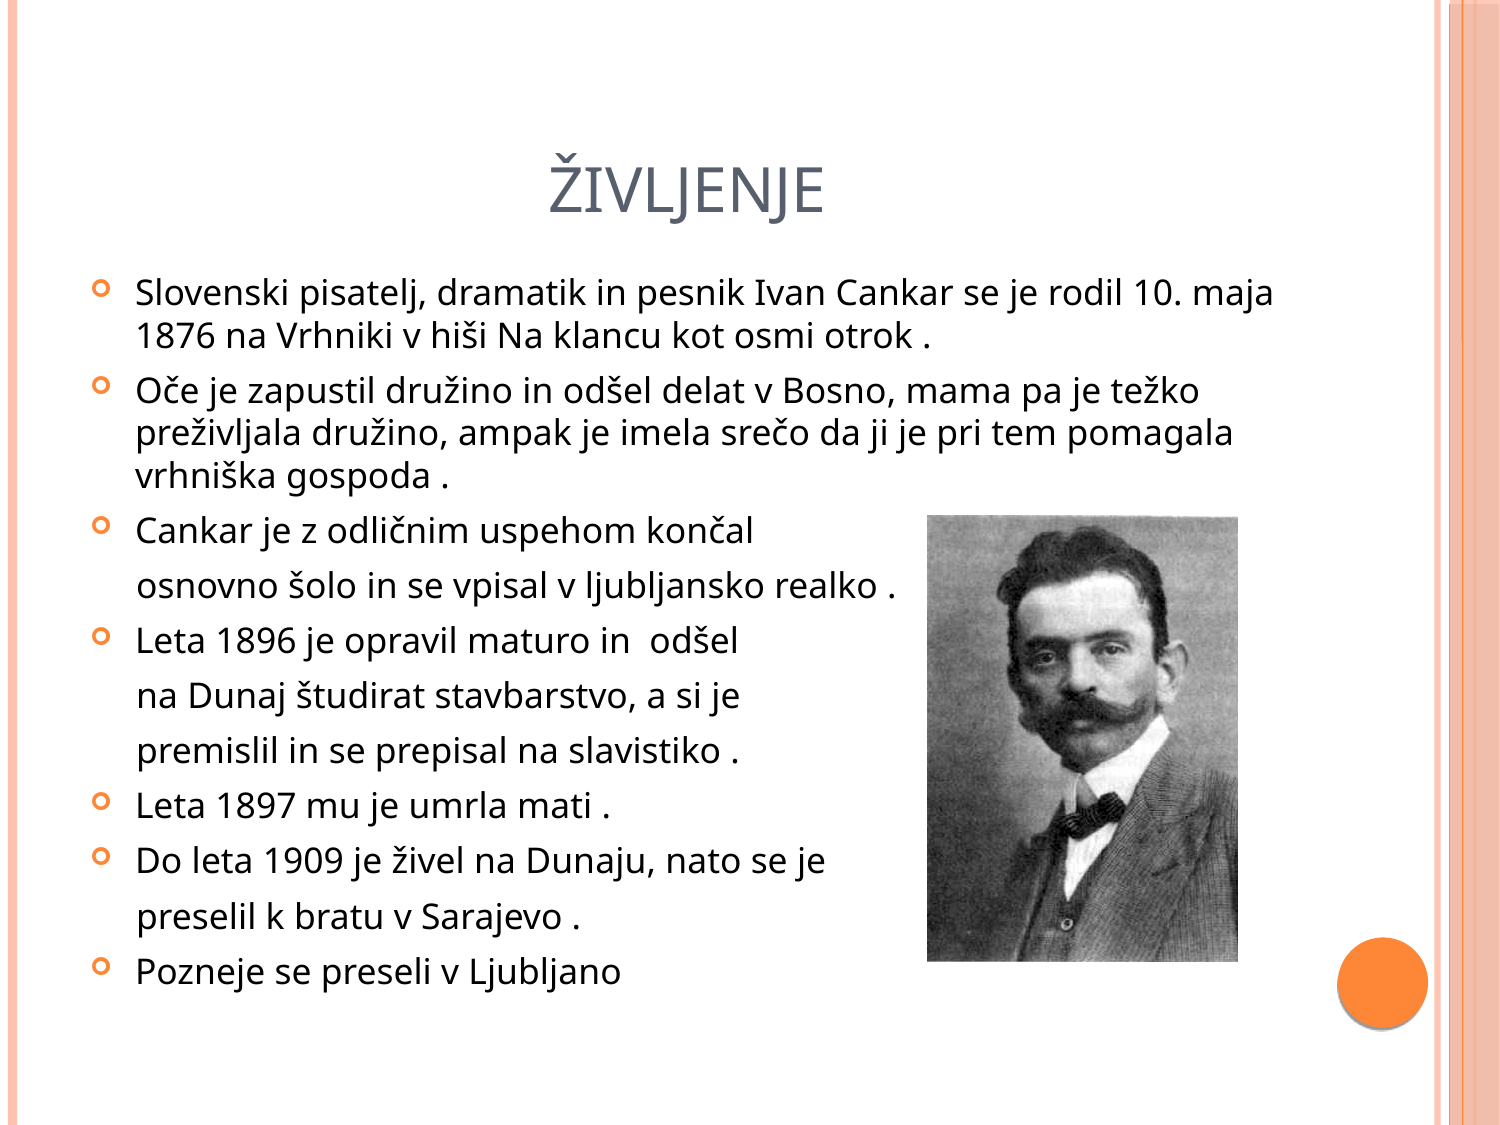

# Življenje
Slovenski pisatelj, dramatik in pesnik Ivan Cankar se je rodil 10. maja 1876 na Vrhniki v hiši Na klancu kot osmi otrok .
Oče je zapustil družino in odšel delat v Bosno, mama pa je težko preživljala družino, ampak je imela srečo da ji je pri tem pomagala vrhniška gospoda .
Cankar je z odličnim uspehom končal
 osnovno šolo in se vpisal v ljubljansko realko .
Leta 1896 je opravil maturo in odšel
 na Dunaj študirat stavbarstvo, a si je
 premislil in se prepisal na slavistiko .
Leta 1897 mu je umrla mati .
Do leta 1909 je živel na Dunaju, nato se je
 preselil k bratu v Sarajevo .
Pozneje se preseli v Ljubljano